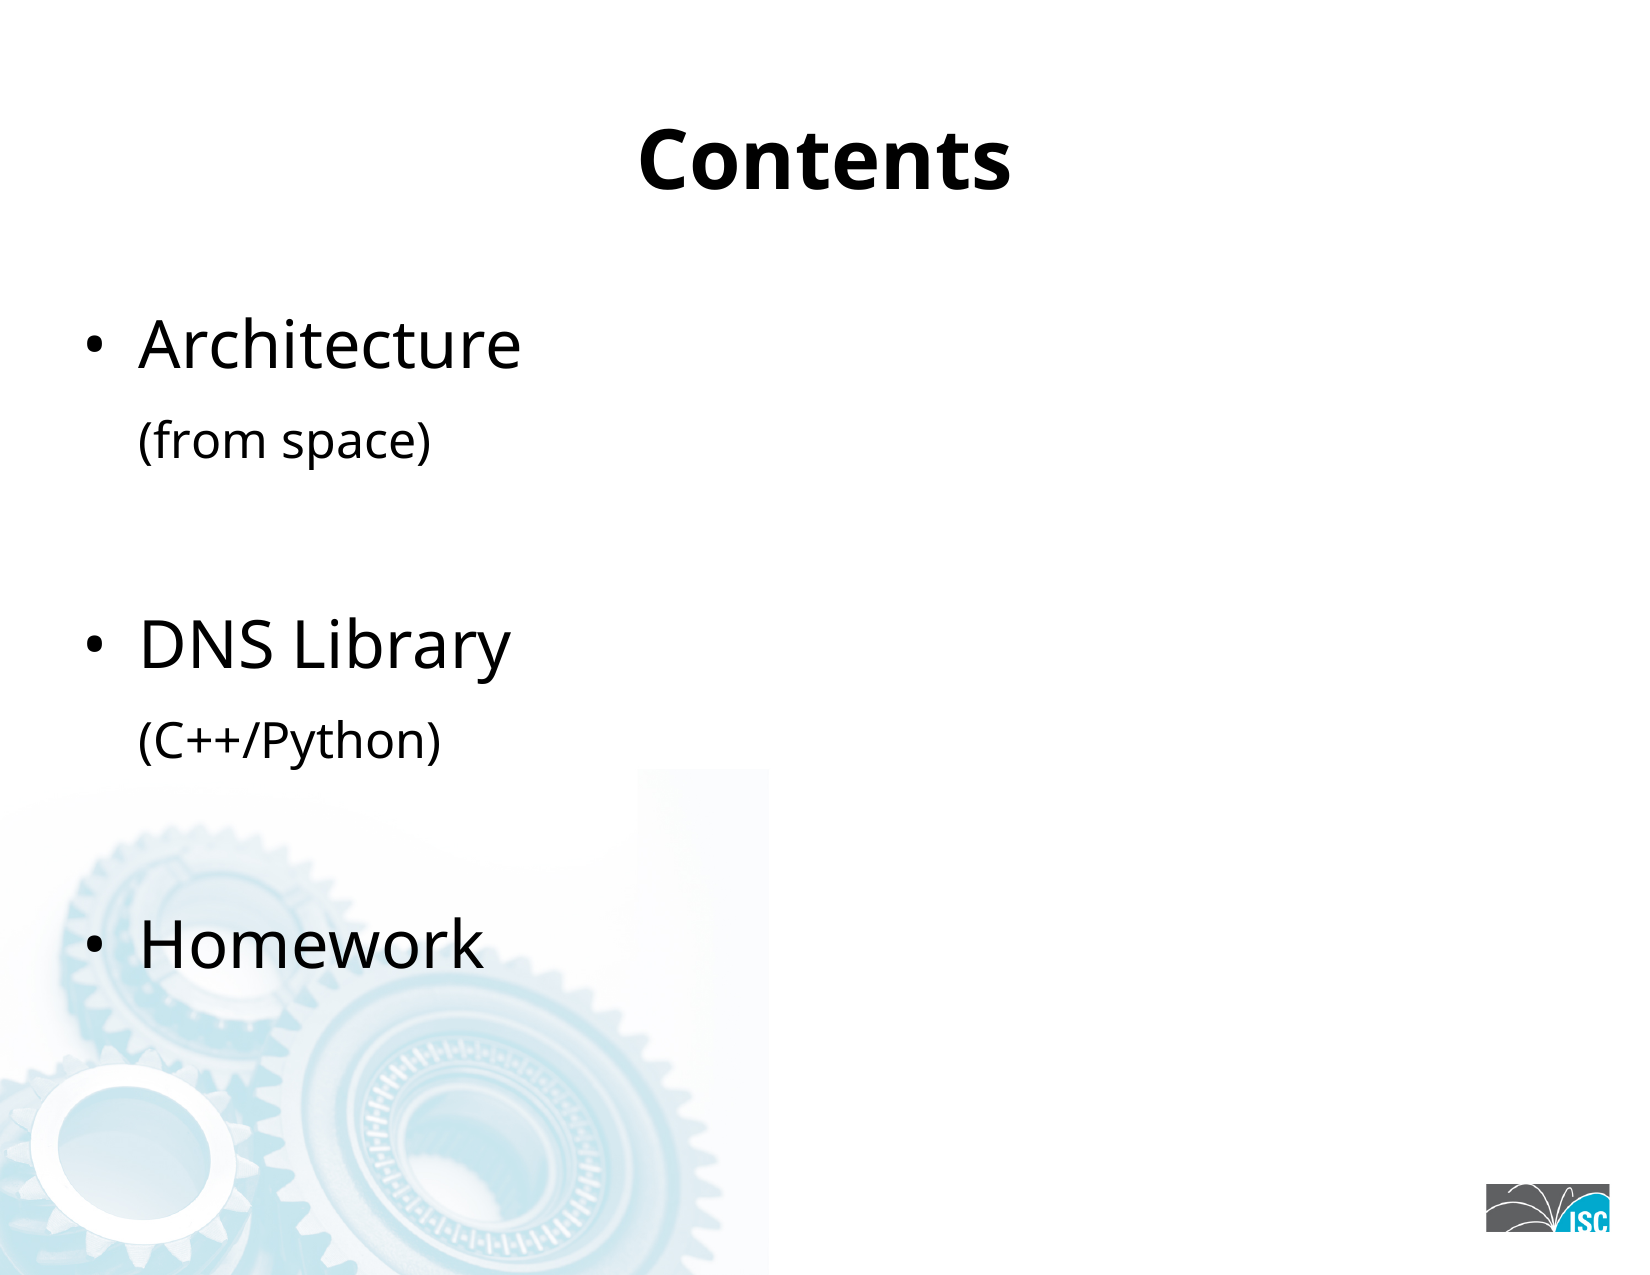

# Contents
Architecture
(from space)
DNS Library
(C++/Python)
Homework